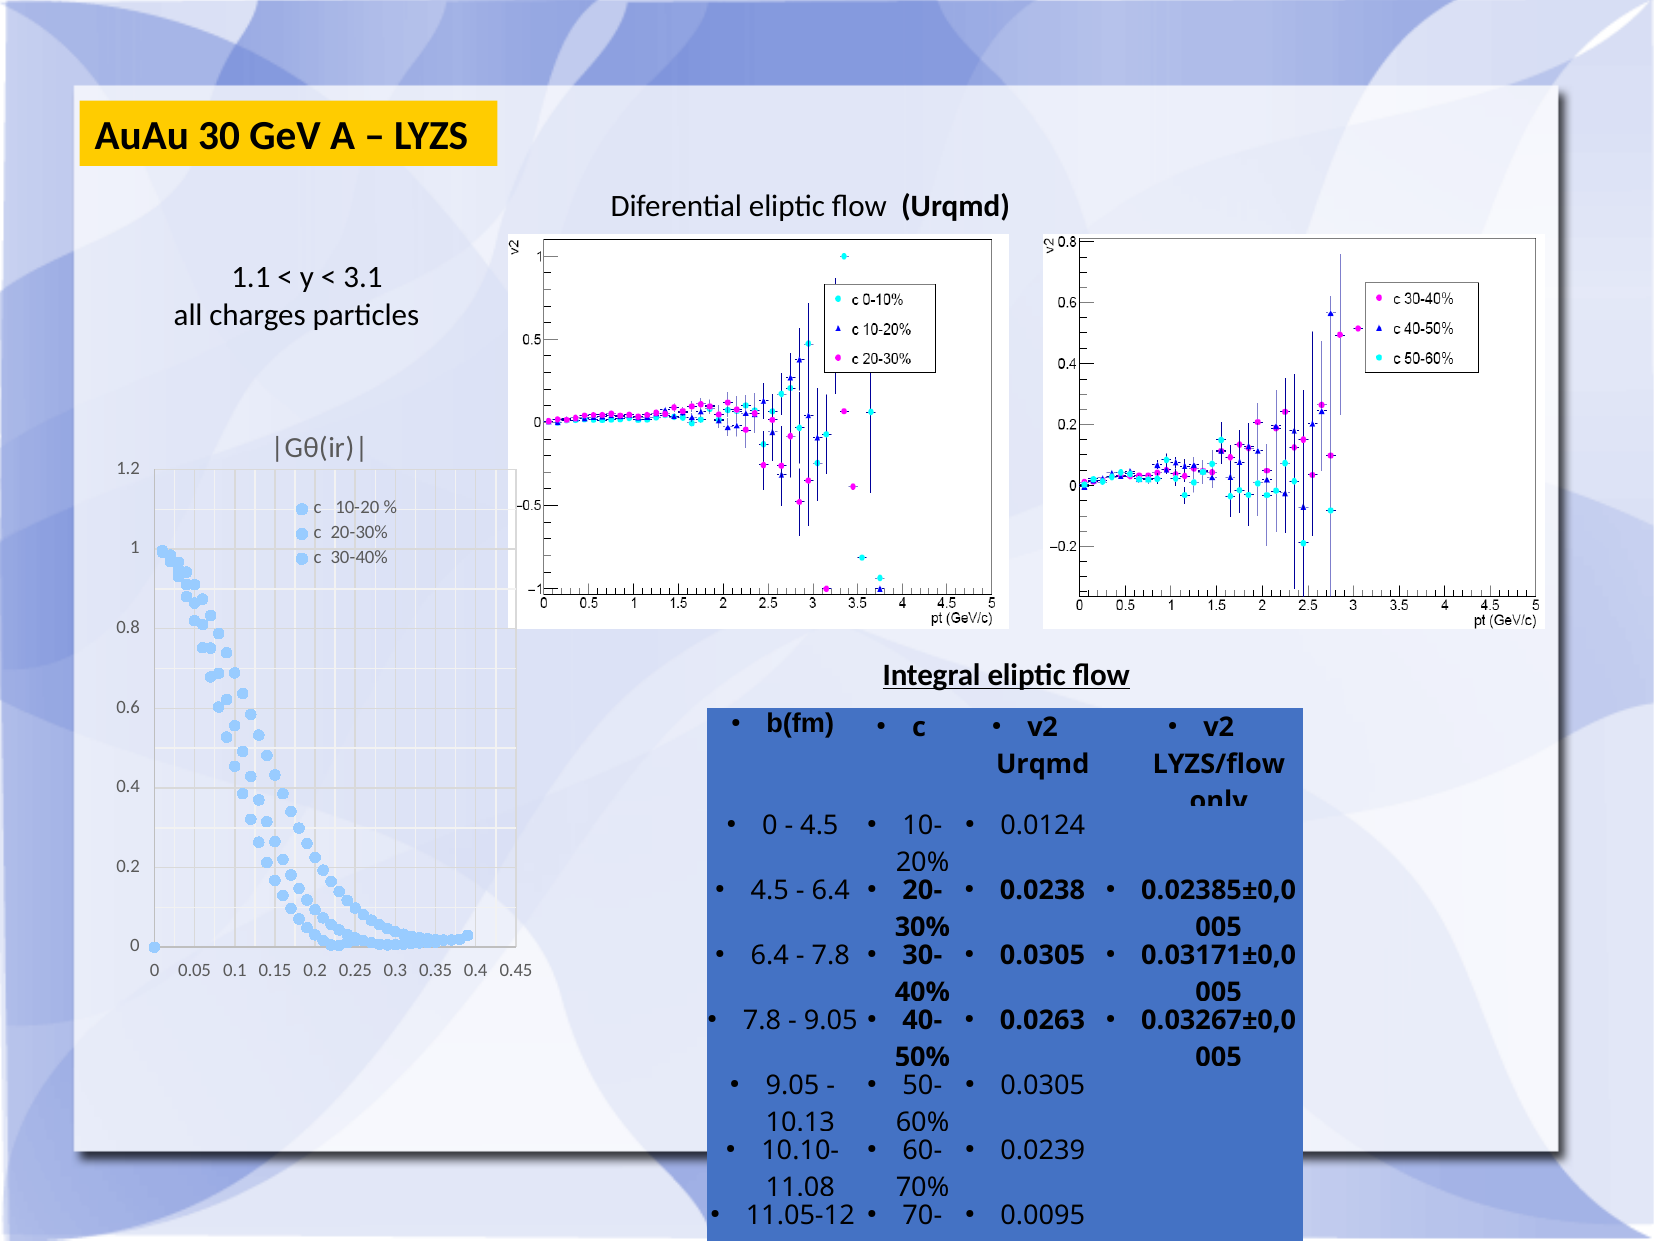

AuAu 30 GeV A – LYZS
Diferential eliptic flow (Urqmd)
 1.1 < y < 3.1
all charges particles
### Chart: |Gθ(ir)|
| Category | c 10-20 % | c 20-30% | c 30-40% |
|---|---|---|---|Integral eliptic flow
| b(fm) | c | v2 Urqmd | v2 LYZS/flow only |
| --- | --- | --- | --- |
| 0 - 4.5 | 10-20% | 0.0124 | |
| 4.5 - 6.4 | 20-30% | 0.0238 | 0.02385±0,0005 |
| 6.4 - 7.8 | 30-40% | 0.0305 | 0.03171±0,0005 |
| 7.8 - 9.05 | 40-50% | 0.0263 | 0.03267±0,0005 |
| 9.05 - 10.13 | 50-60% | 0.0305 | |
| 10.10-11.08 | 60-70% | 0.0239 | |
| 11.05-12 | 70-80% | 0.0095 | |